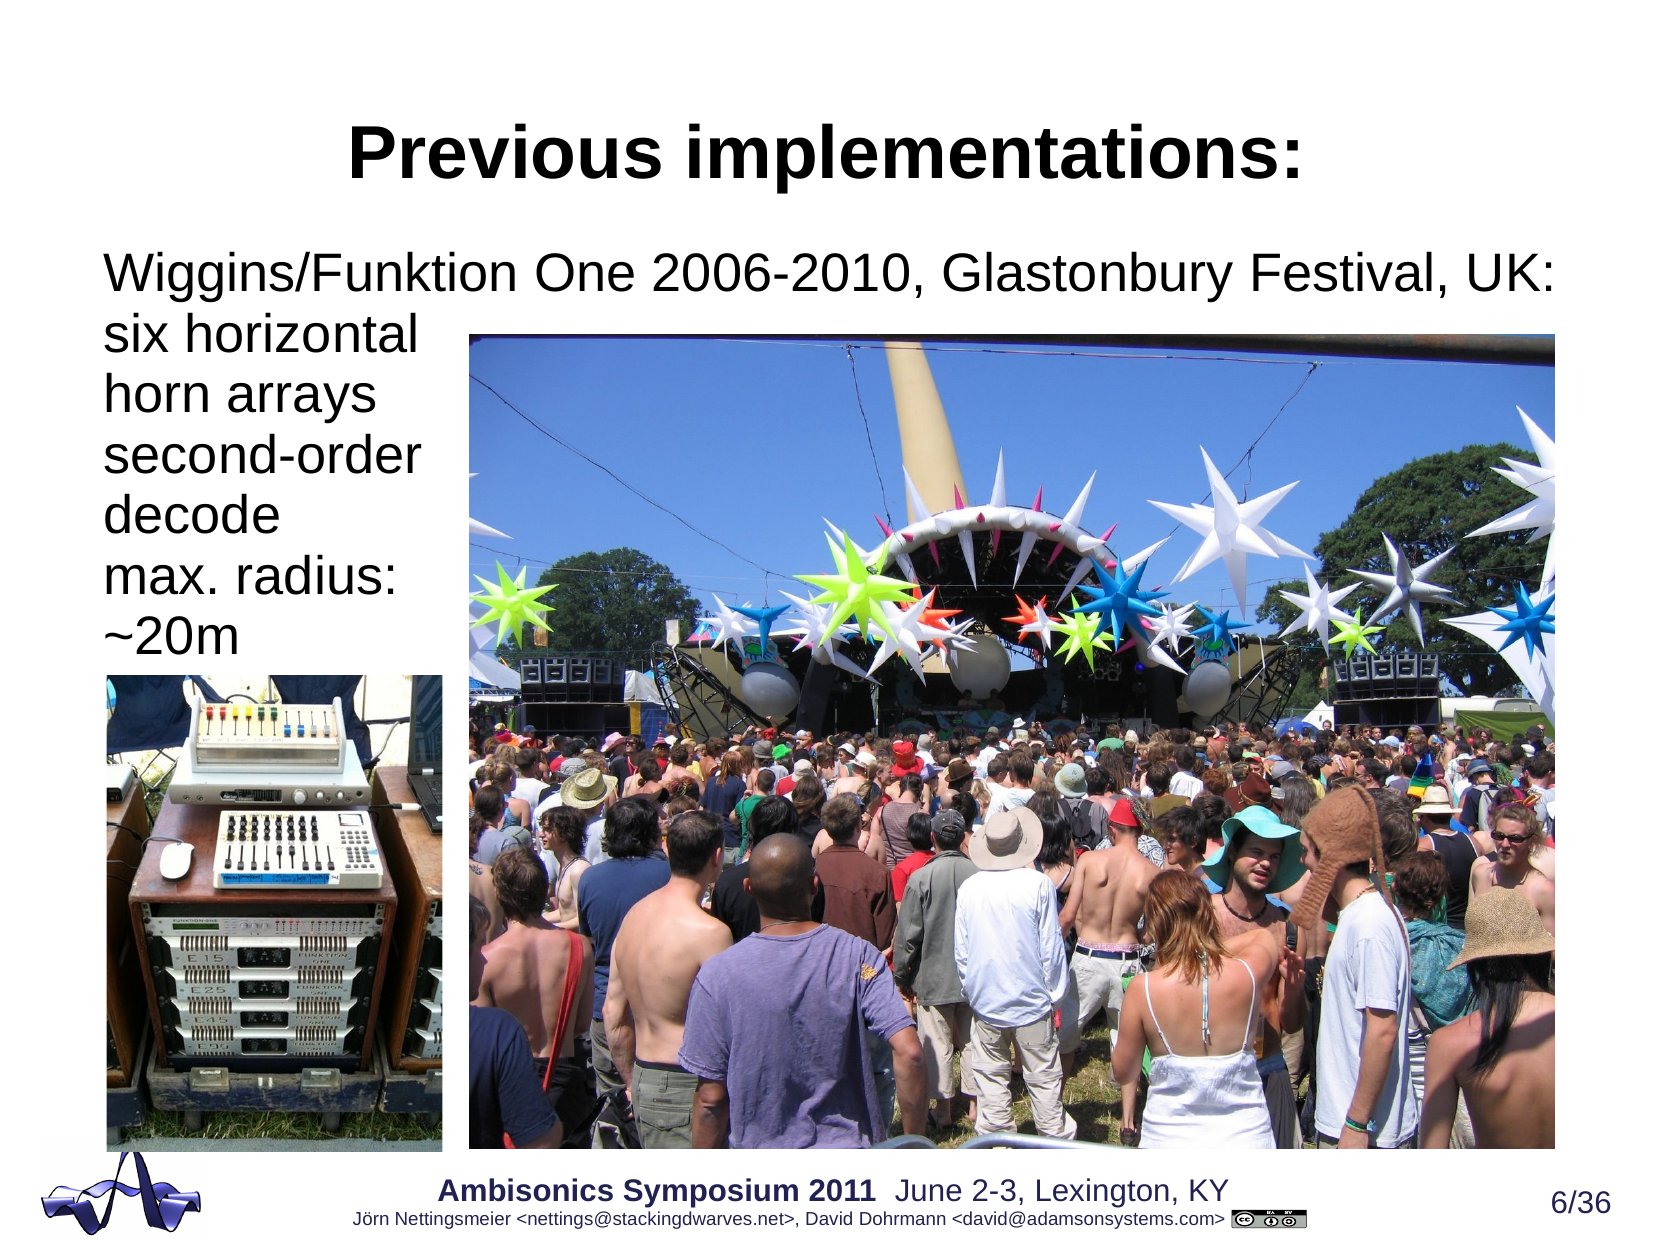

# Previous implementations:
Wiggins/Funktion One 2006-2010, Glastonbury Festival, UK:
six horizontal
horn arrays
second-order
decode
max. radius:
~20m